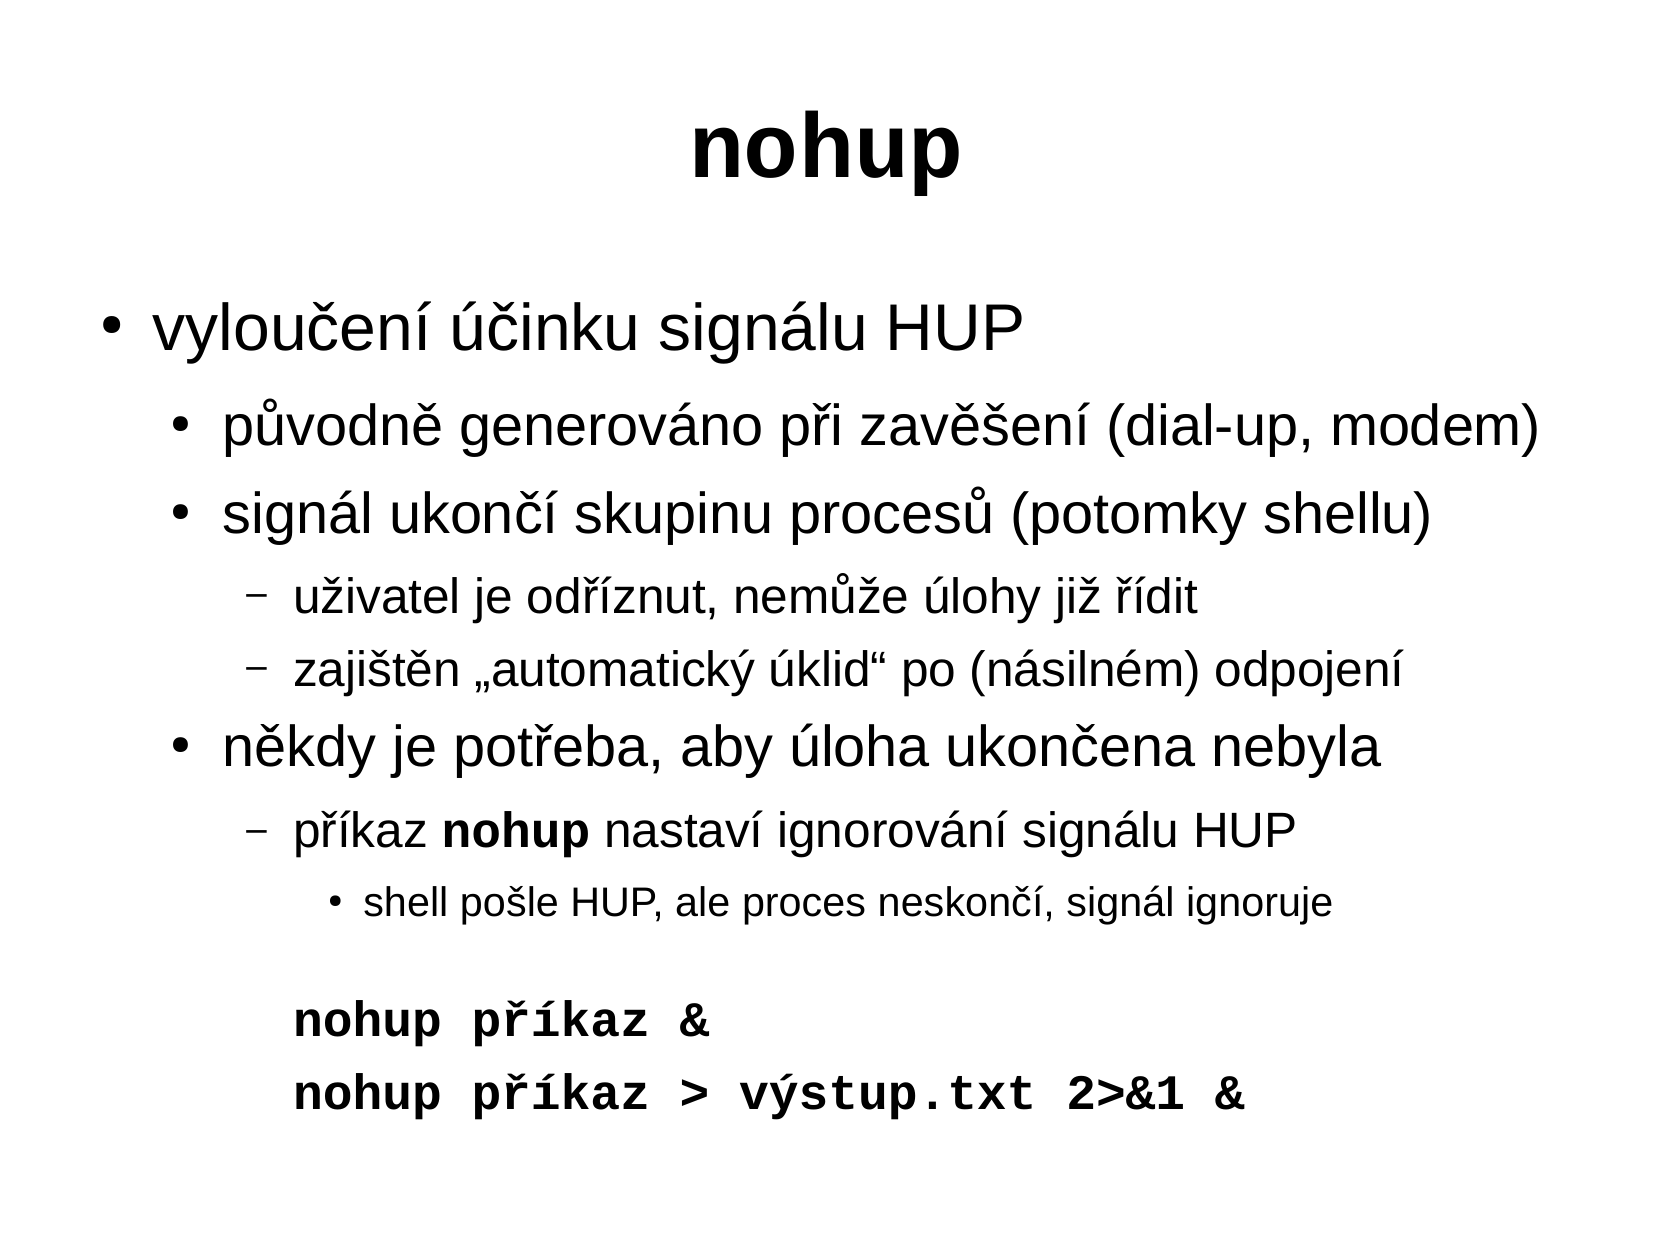

# nohup
vyloučení účinku signálu HUP
původně generováno při zavěšení (dial-up, modem)
signál ukončí skupinu procesů (potomky shellu)
uživatel je odříznut, nemůže úlohy již řídit
zajištěn „automatický úklid“ po (násilném) odpojení
někdy je potřeba, aby úloha ukončena nebyla
příkaz nohup nastaví ignorování signálu HUP
shell pošle HUP, ale proces neskončí, signál ignoruje
nohup příkaz &
nohup příkaz > výstup.txt 2>&1 &